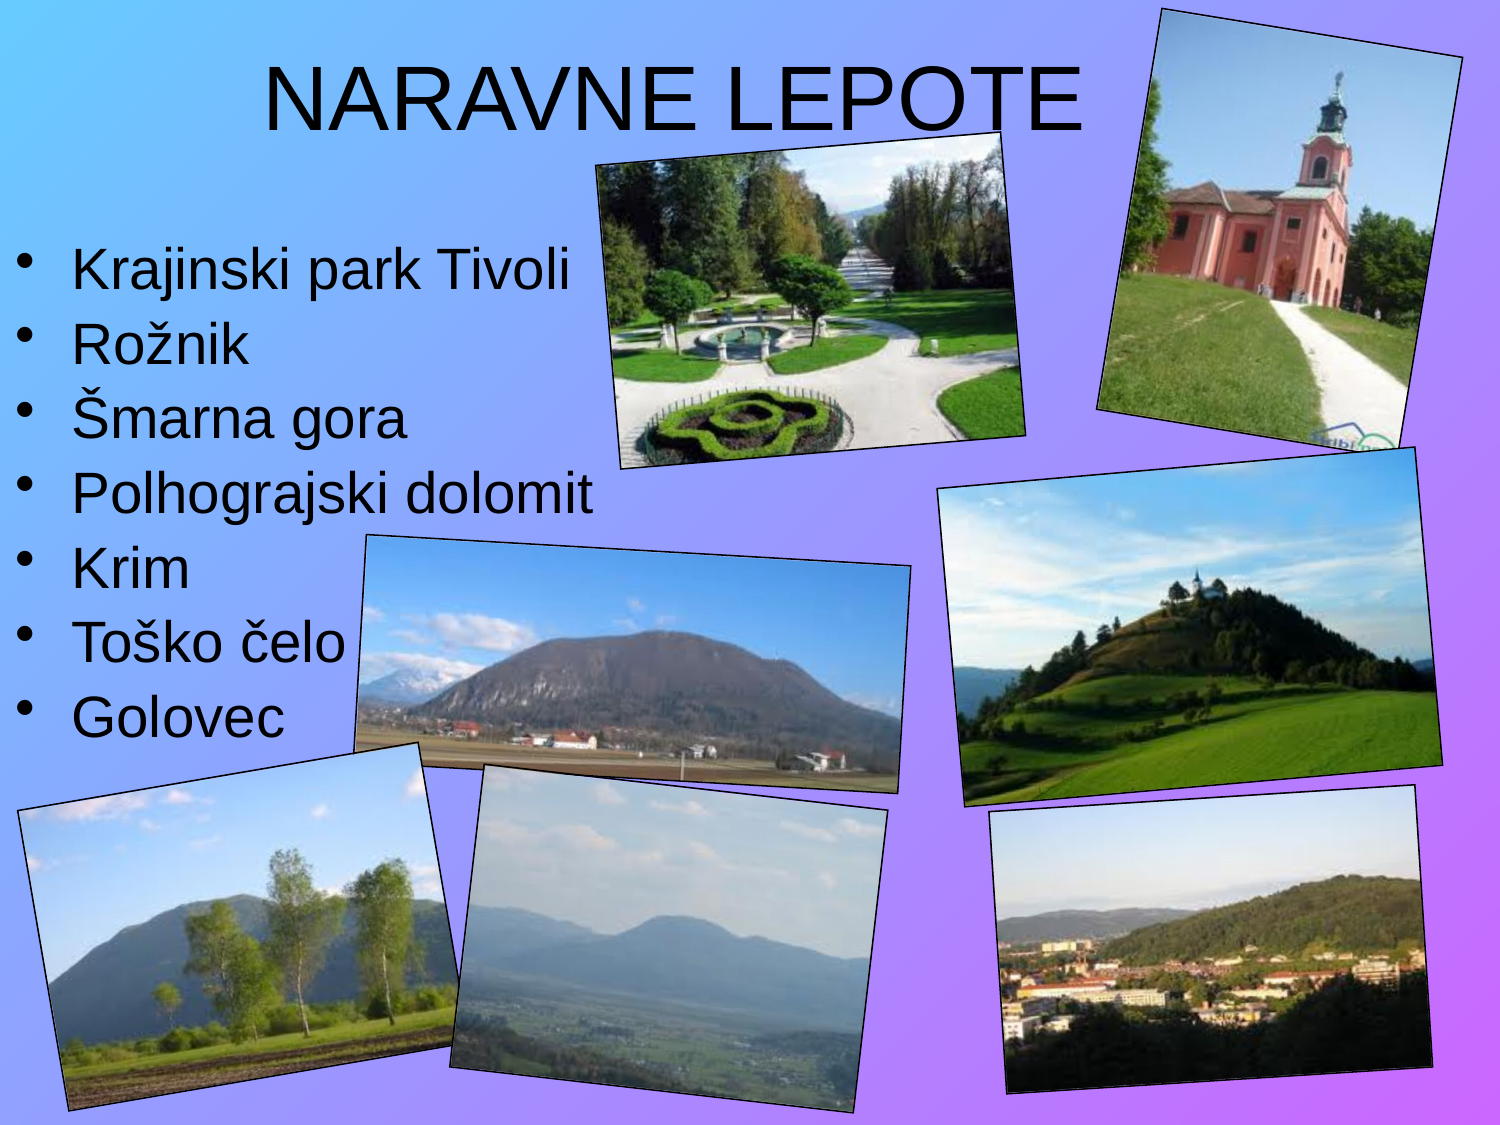

# NARAVNE LEPOTE
Krajinski park Tivoli
Rožnik
Šmarna gora
Polhograjski dolomit
Krim
Toško čelo
Golovec